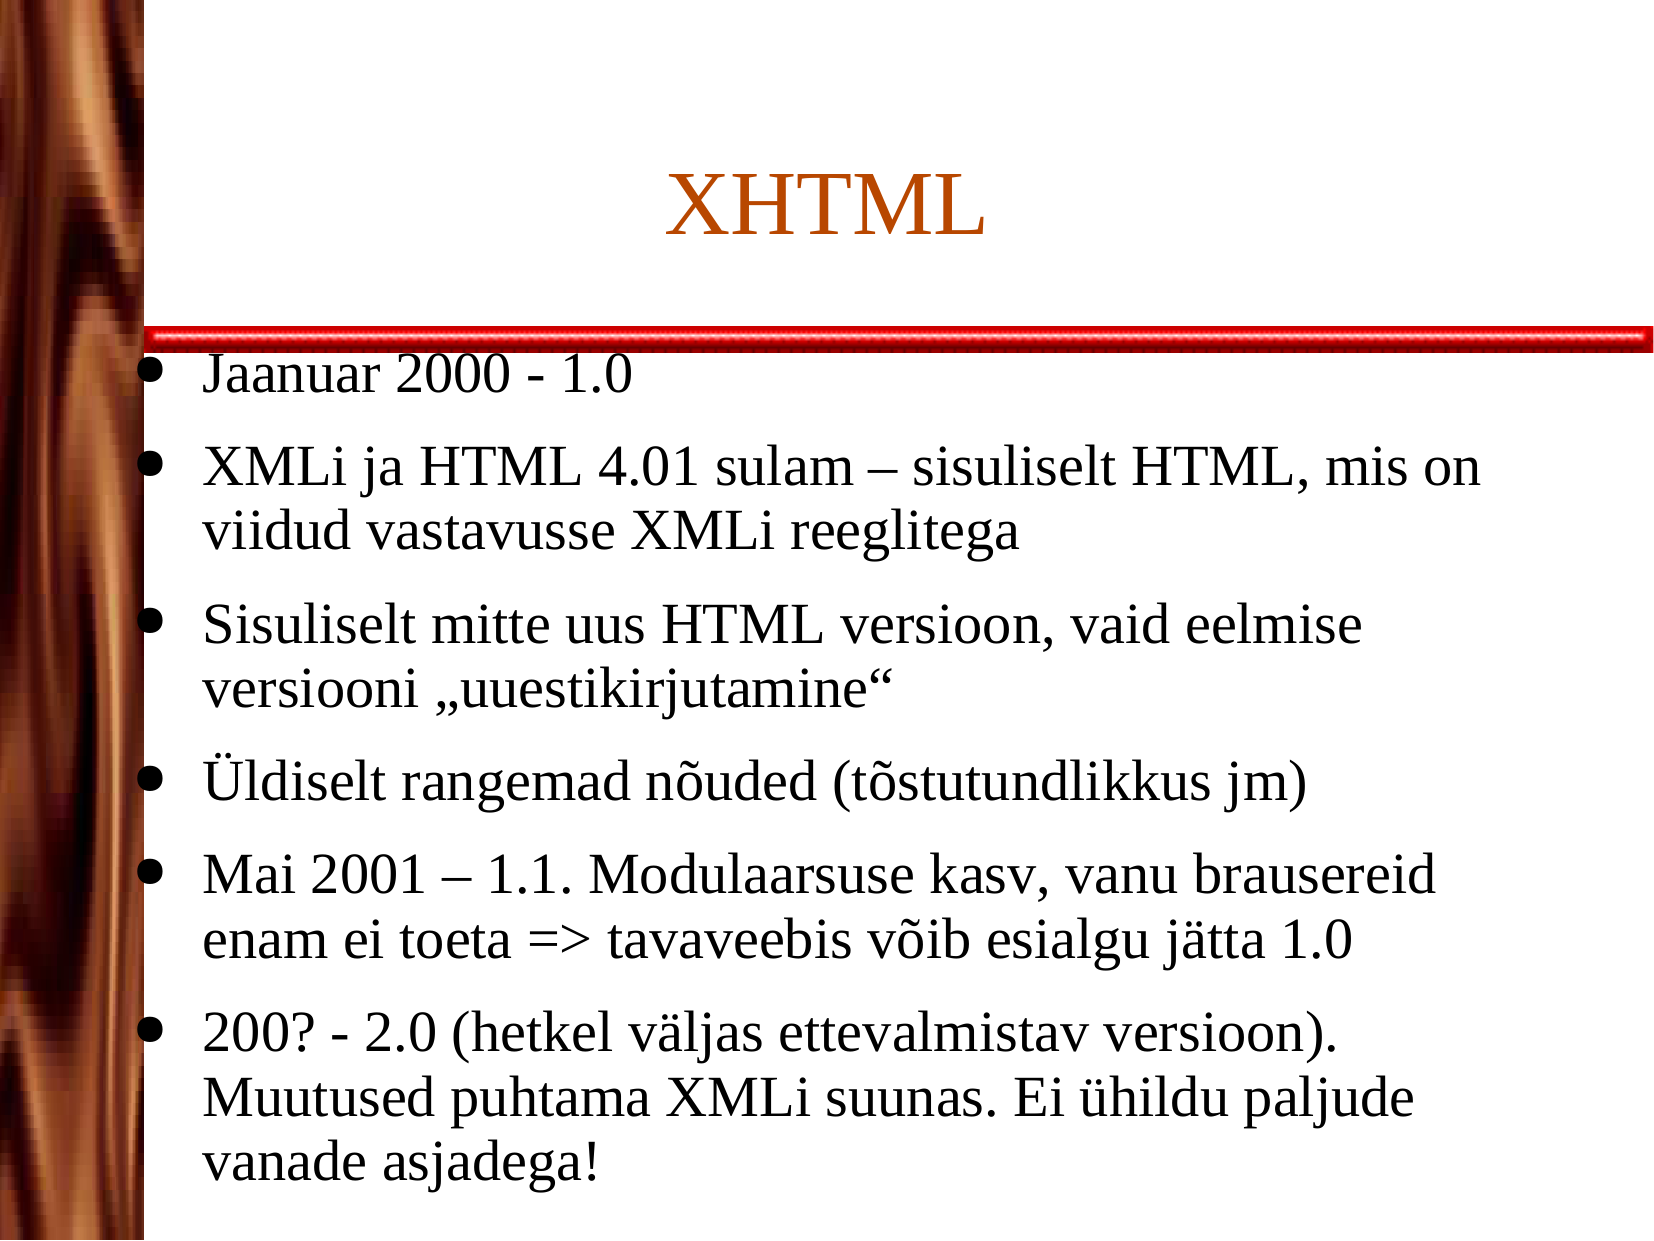

# XHTML
Jaanuar 2000 - 1.0
XMLi ja HTML 4.01 sulam – sisuliselt HTML, mis on viidud vastavusse XMLi reeglitega
Sisuliselt mitte uus HTML versioon, vaid eelmise versiooni „uuestikirjutamine“
Üldiselt rangemad nõuded (tõstutundlikkus jm)
Mai 2001 – 1.1. Modulaarsuse kasv, vanu brausereid enam ei toeta => tavaveebis võib esialgu jätta 1.0
200? - 2.0 (hetkel väljas ettevalmistav versioon). Muutused puhtama XMLi suunas. Ei ühildu paljude vanade asjadega!